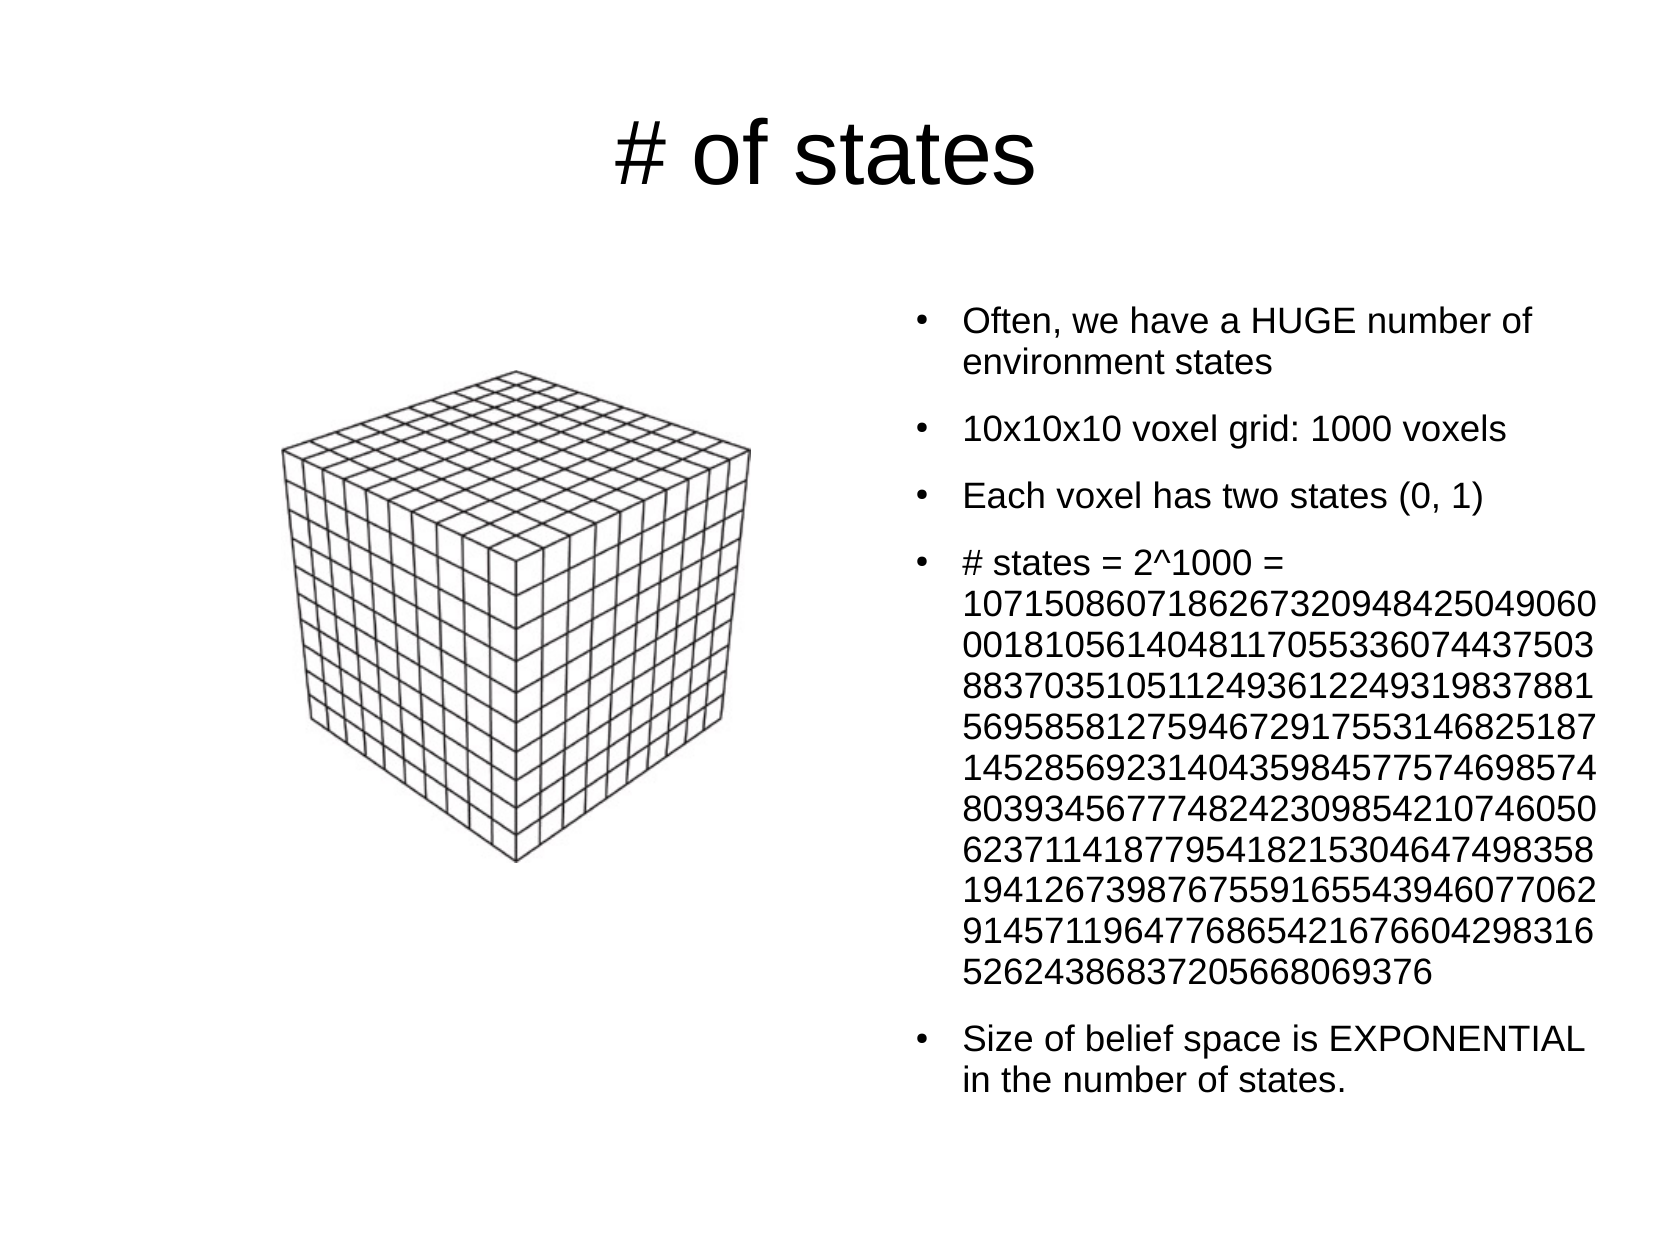

# # of states
Often, we have a HUGE number of environment states
10x10x10 voxel grid: 1000 voxels
Each voxel has two states (0, 1)
# states = 2^1000 = 10715086071862673209484250490600018105614048117055336074437503883703510511249361224931983788156958581275946729175531468251871452856923140435984577574698574803934567774824230985421074605062371141877954182153046474983581941267398767559165543946077062914571196477686542167660429831652624386837205668069376
Size of belief space is EXPONENTIAL in the number of states.